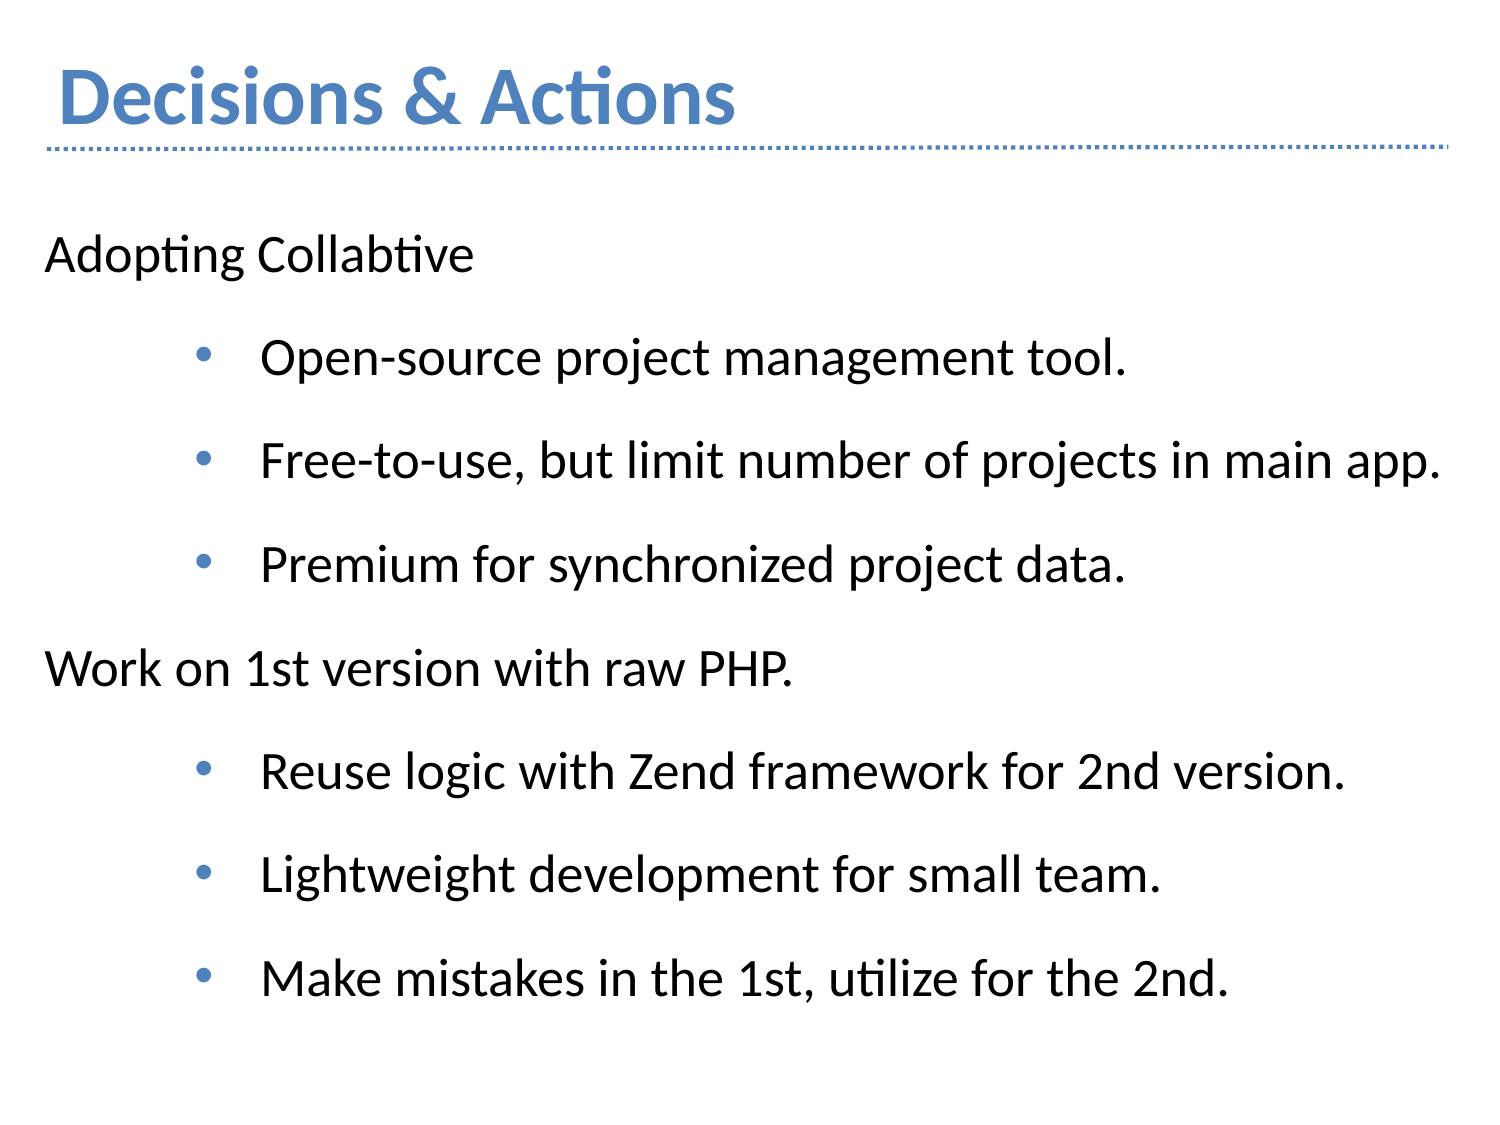

Decisions & Actions
Adopting Collabtive
Open-source project management tool.
Free-to-use, but limit number of projects in main app.
Premium for synchronized project data.
Work on 1st version with raw PHP.
Reuse logic with Zend framework for 2nd version.
Lightweight development for small team.
Make mistakes in the 1st, utilize for the 2nd.